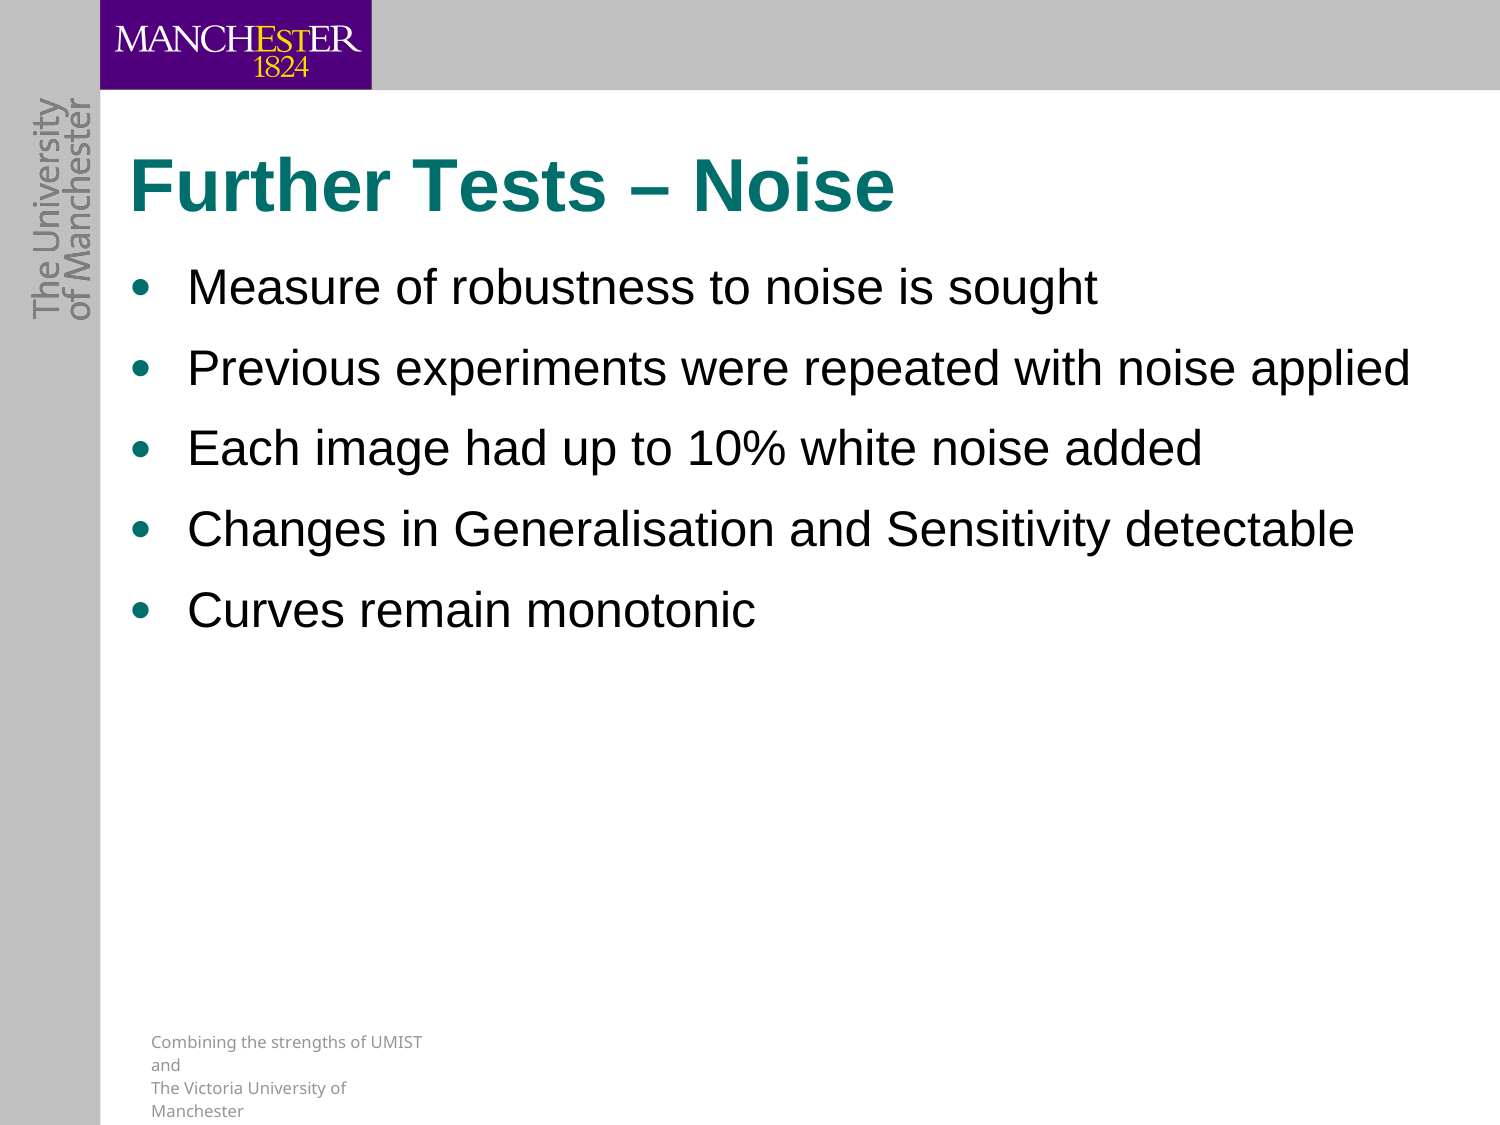

# Further Tests – Noise
Measure of robustness to noise is sought
Previous experiments were repeated with noise applied
Each image had up to 10% white noise added
Changes in Generalisation and Sensitivity detectable
Curves remain monotonic